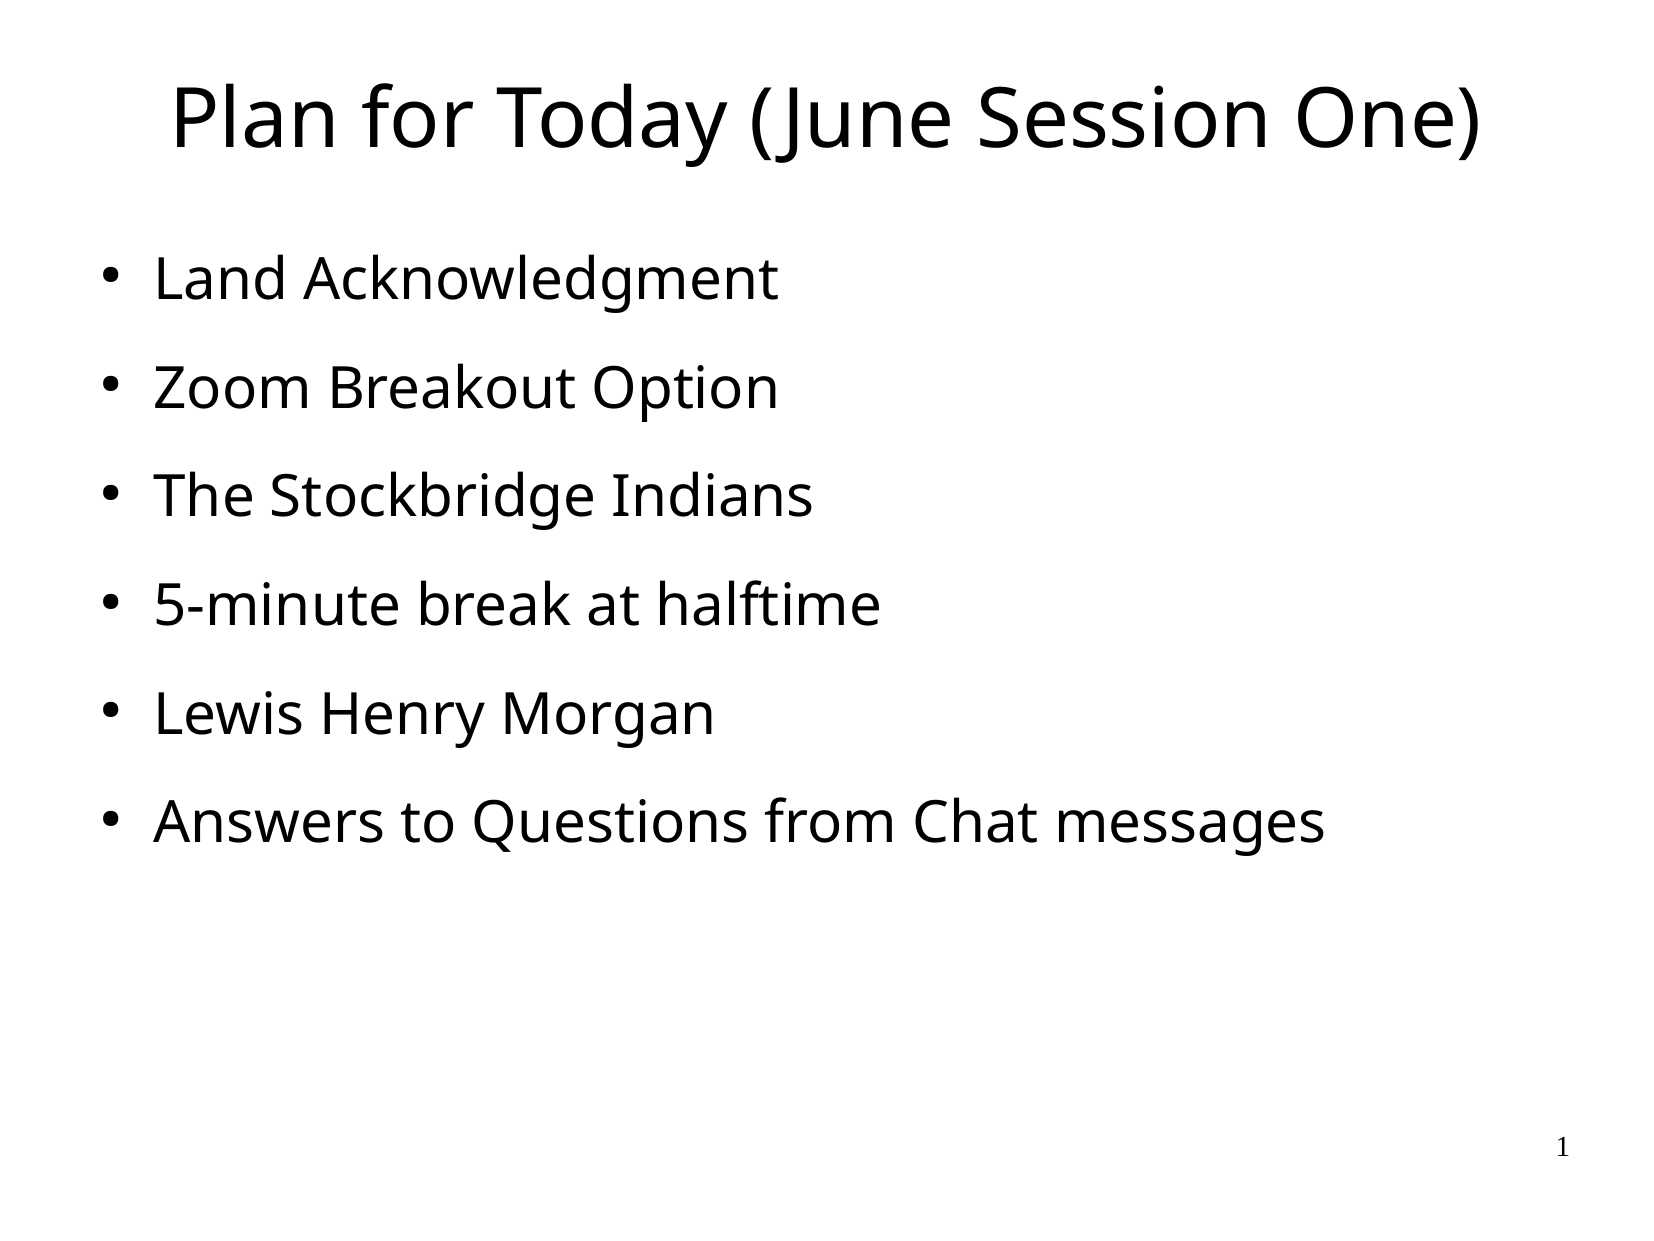

# Plan for Today (June Session One)
Land Acknowledgment
Zoom Breakout Option
The Stockbridge Indians
5-minute break at halftime
Lewis Henry Morgan
Answers to Questions from Chat messages
1